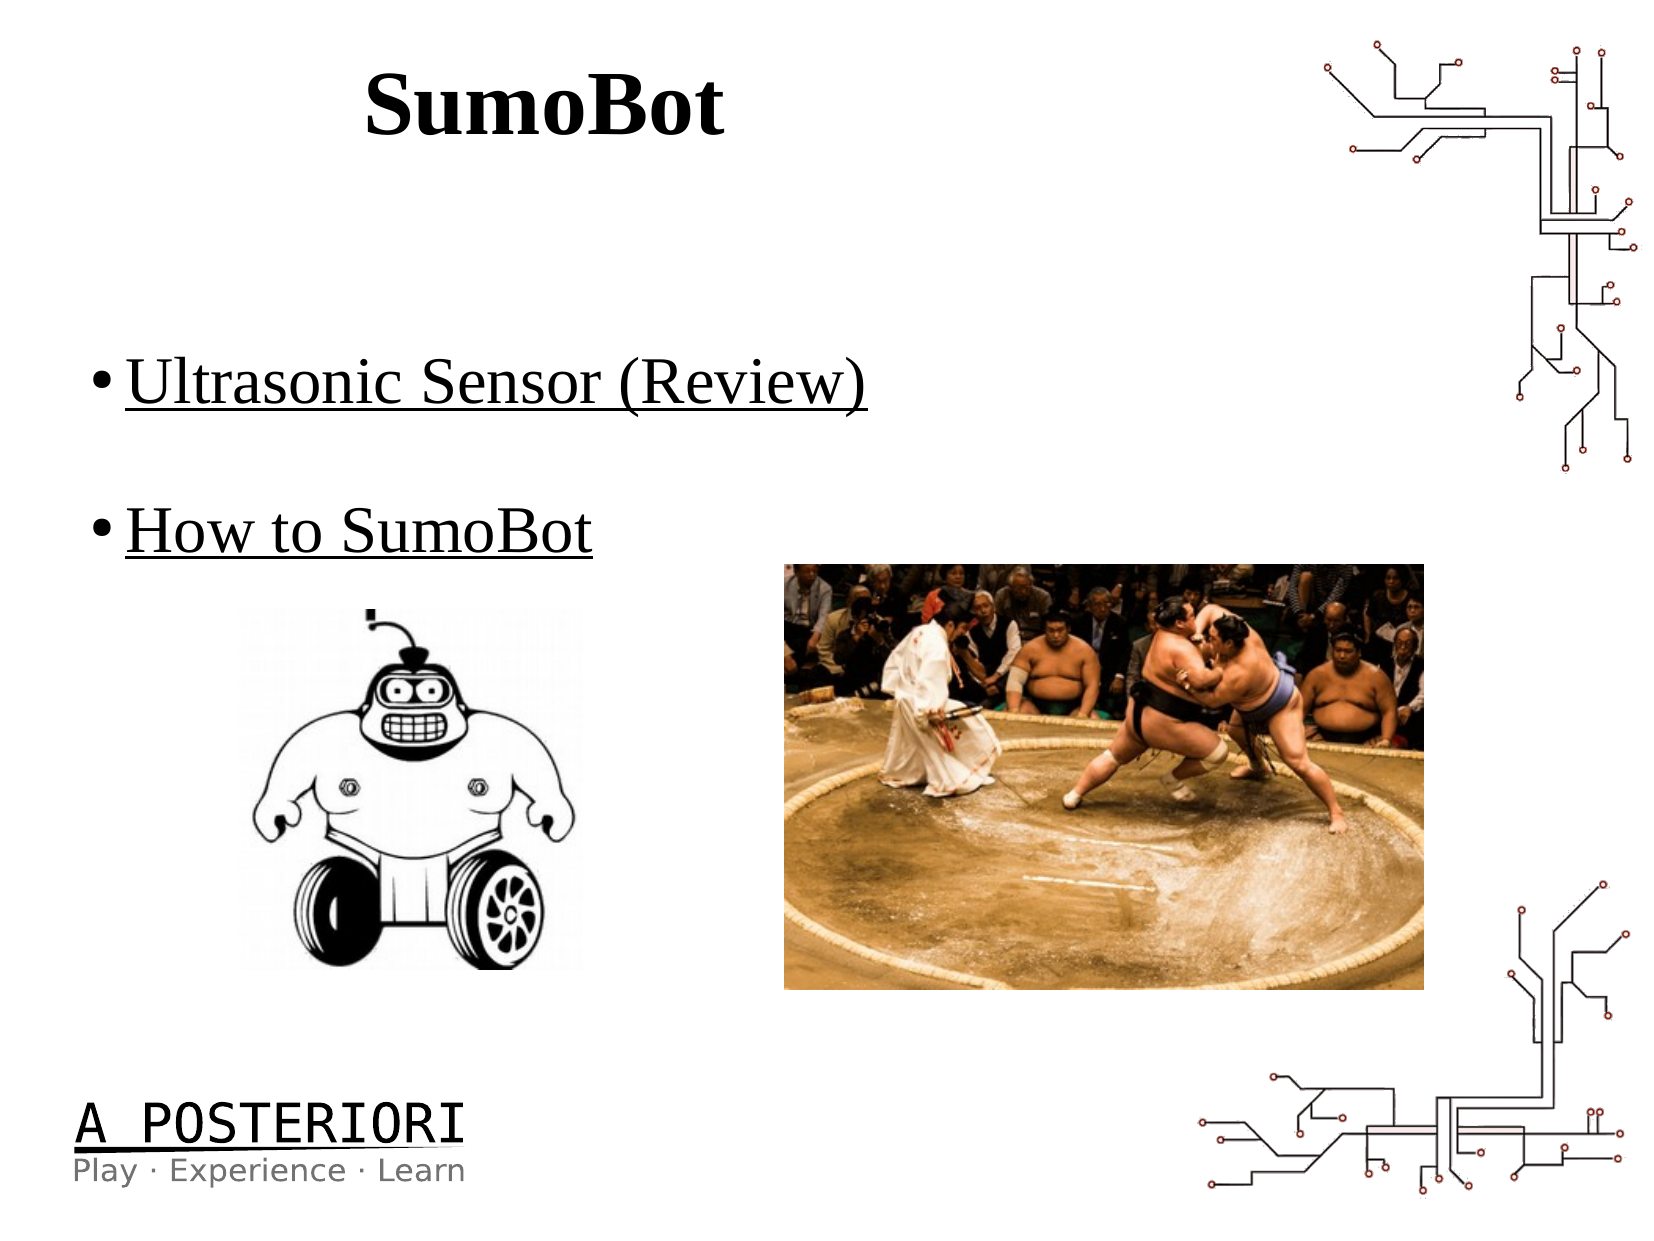

# SumoBot
Ultrasonic Sensor (Review)
How to SumoBot